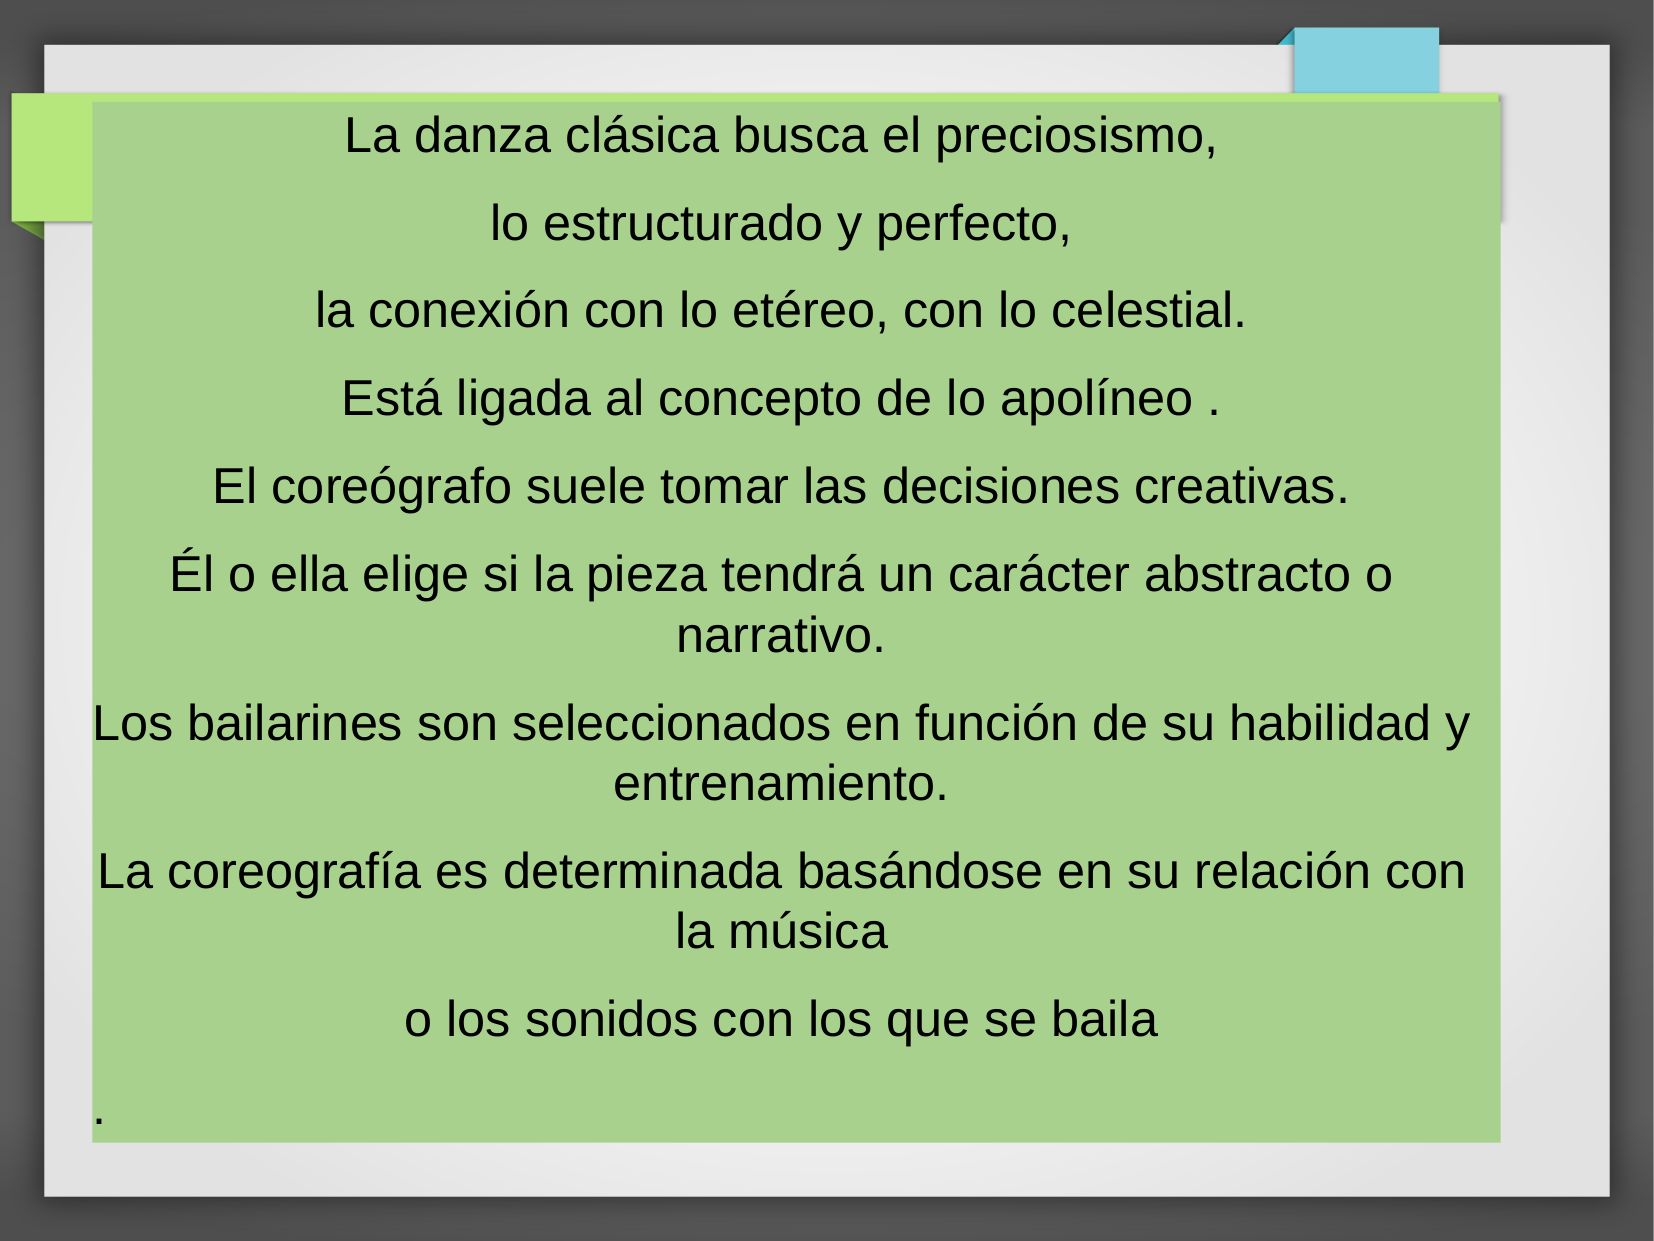

# La danza clásica busca el preciosismo,
lo estructurado y perfecto,
la conexión con lo etéreo, con lo celestial.
Está ligada al concepto de lo apolíneo .
El coreógrafo suele tomar las decisiones creativas.
Él o ella elige si la pieza tendrá un carácter abstracto o narrativo.
Los bailarines son seleccionados en función de su habilidad y entrenamiento.
La coreografía es determinada basándose en su relación con la música
o los sonidos con los que se baila
.